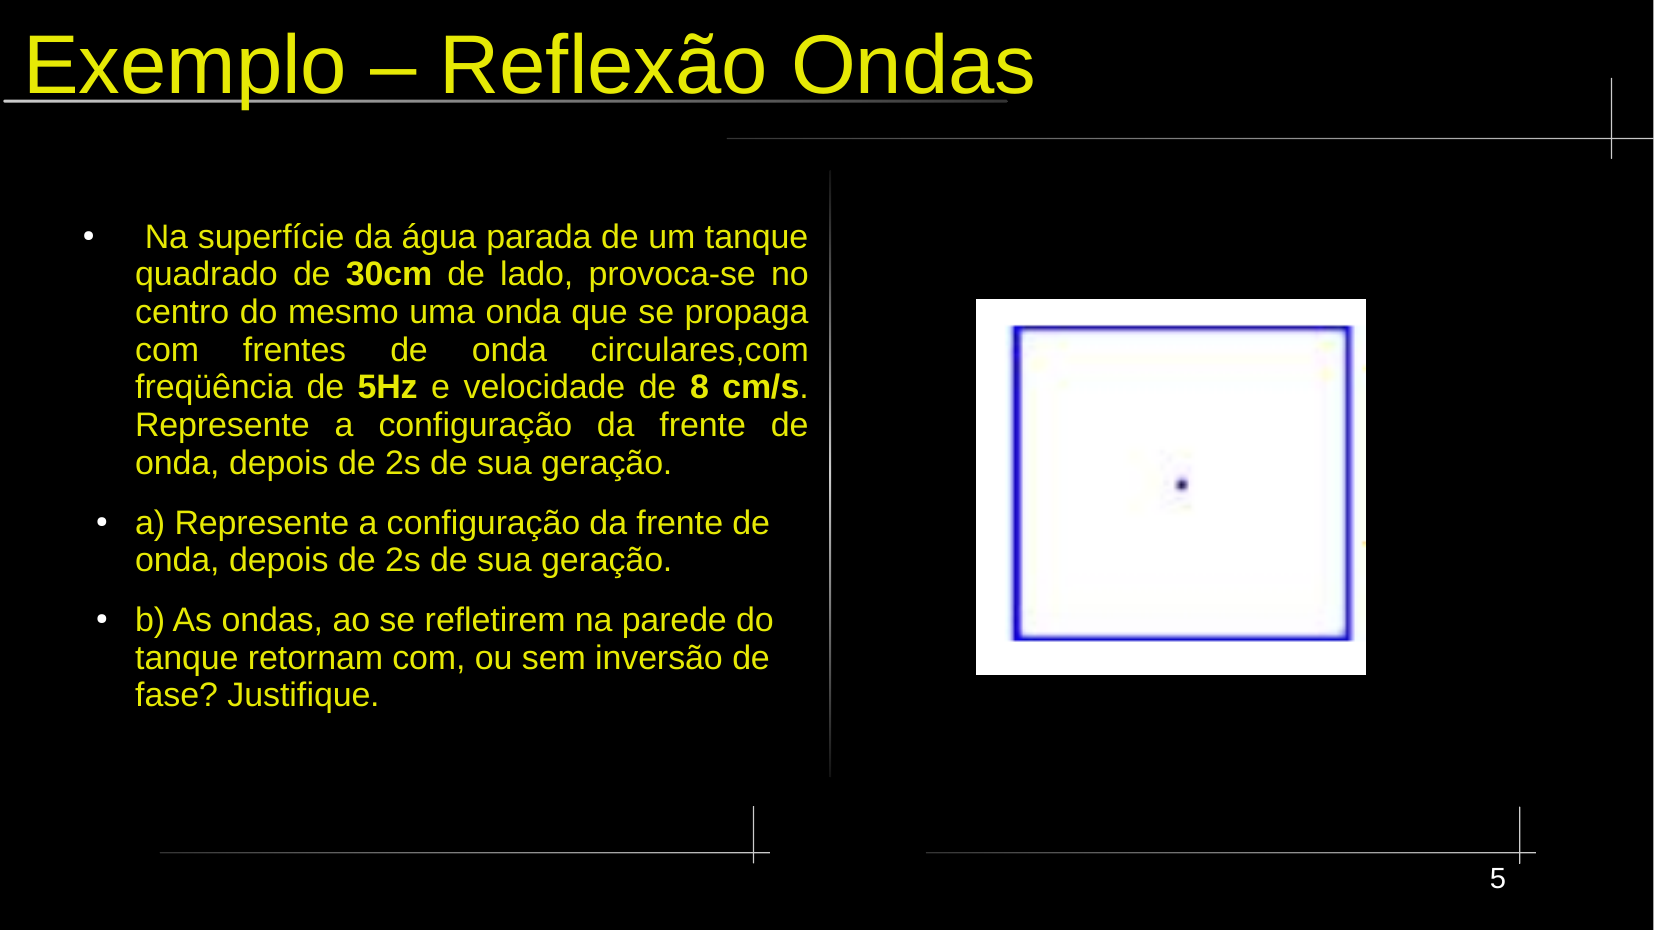

# Exemplo – Reflexão Ondas
 Na superfície da água parada de um tanque quadrado de 30cm de lado, provoca-se no centro do mesmo uma onda que se propaga com frentes de onda circulares,com freqüência de 5Hz e velocidade de 8 cm/s. Represente a configuração da frente de onda, depois de 2s de sua geração.
a) Represente a configuração da frente de onda, depois de 2s de sua geração.
b) As ondas, ao se refletirem na parede do tanque retornam com, ou sem inversão de fase? Justifique.
5